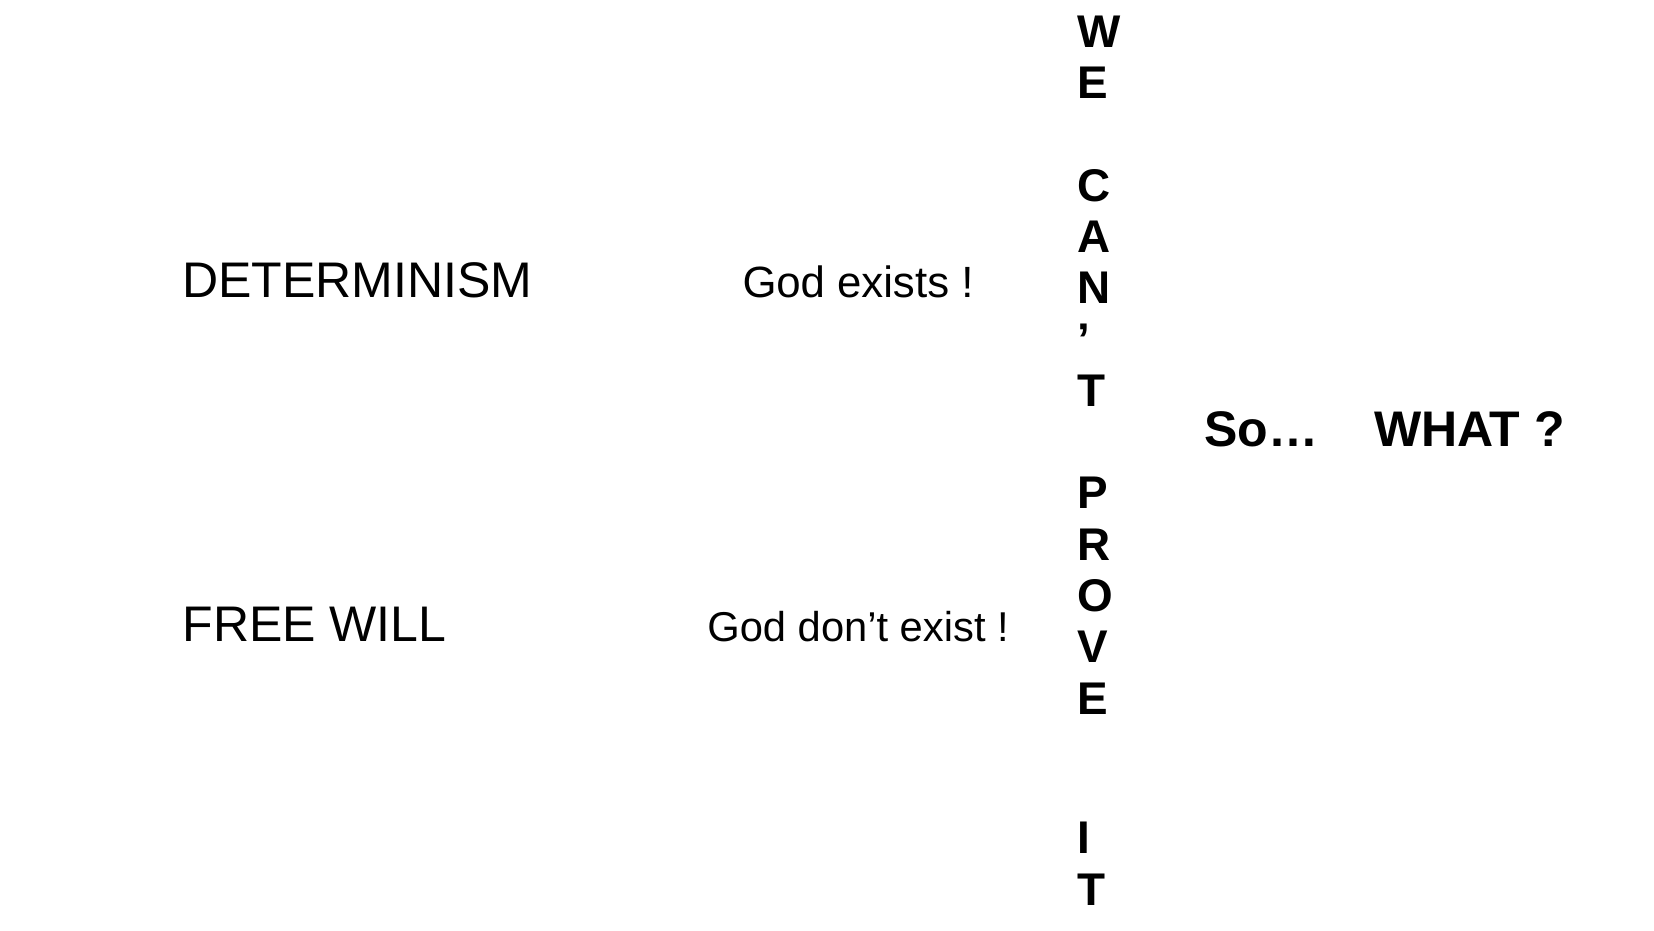

WE
 CAN’T
PROVE
I
T
 DETERMINISM God exists !
 So… WHAT ?
 FREE WILL God don’t exist !